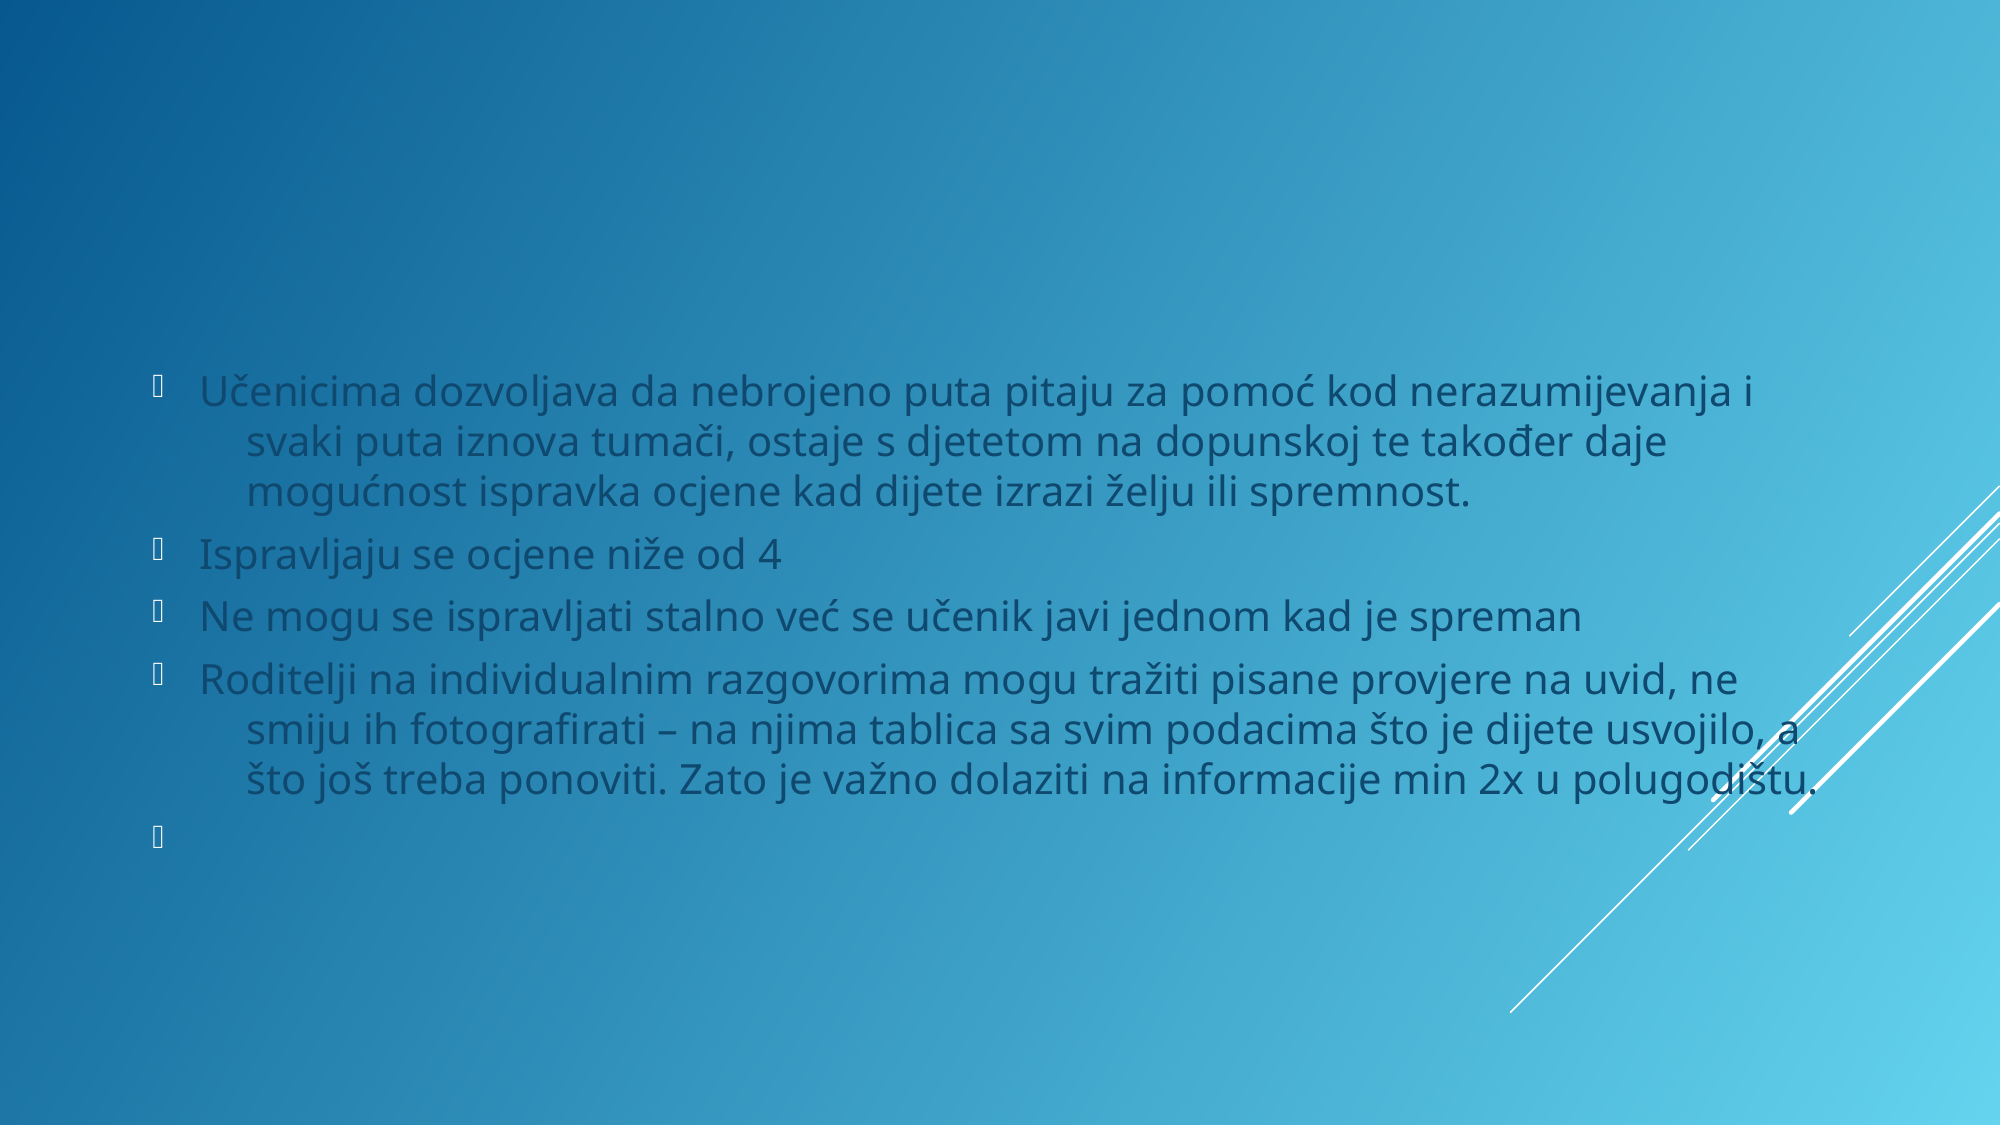

#
Učenicima dozvoljava da nebrojeno puta pitaju za pomoć kod nerazumijevanja i svaki puta iznova tumači, ostaje s djetetom na dopunskoj te također daje mogućnost ispravka ocjene kad dijete izrazi želju ili spremnost.
Ispravljaju se ocjene niže od 4
Ne mogu se ispravljati stalno već se učenik javi jednom kad je spreman
Roditelji na individualnim razgovorima mogu tražiti pisane provjere na uvid, ne smiju ih fotografirati – na njima tablica sa svim podacima što je dijete usvojilo, a što još treba ponoviti. Zato je važno dolaziti na informacije min 2x u polugodištu.